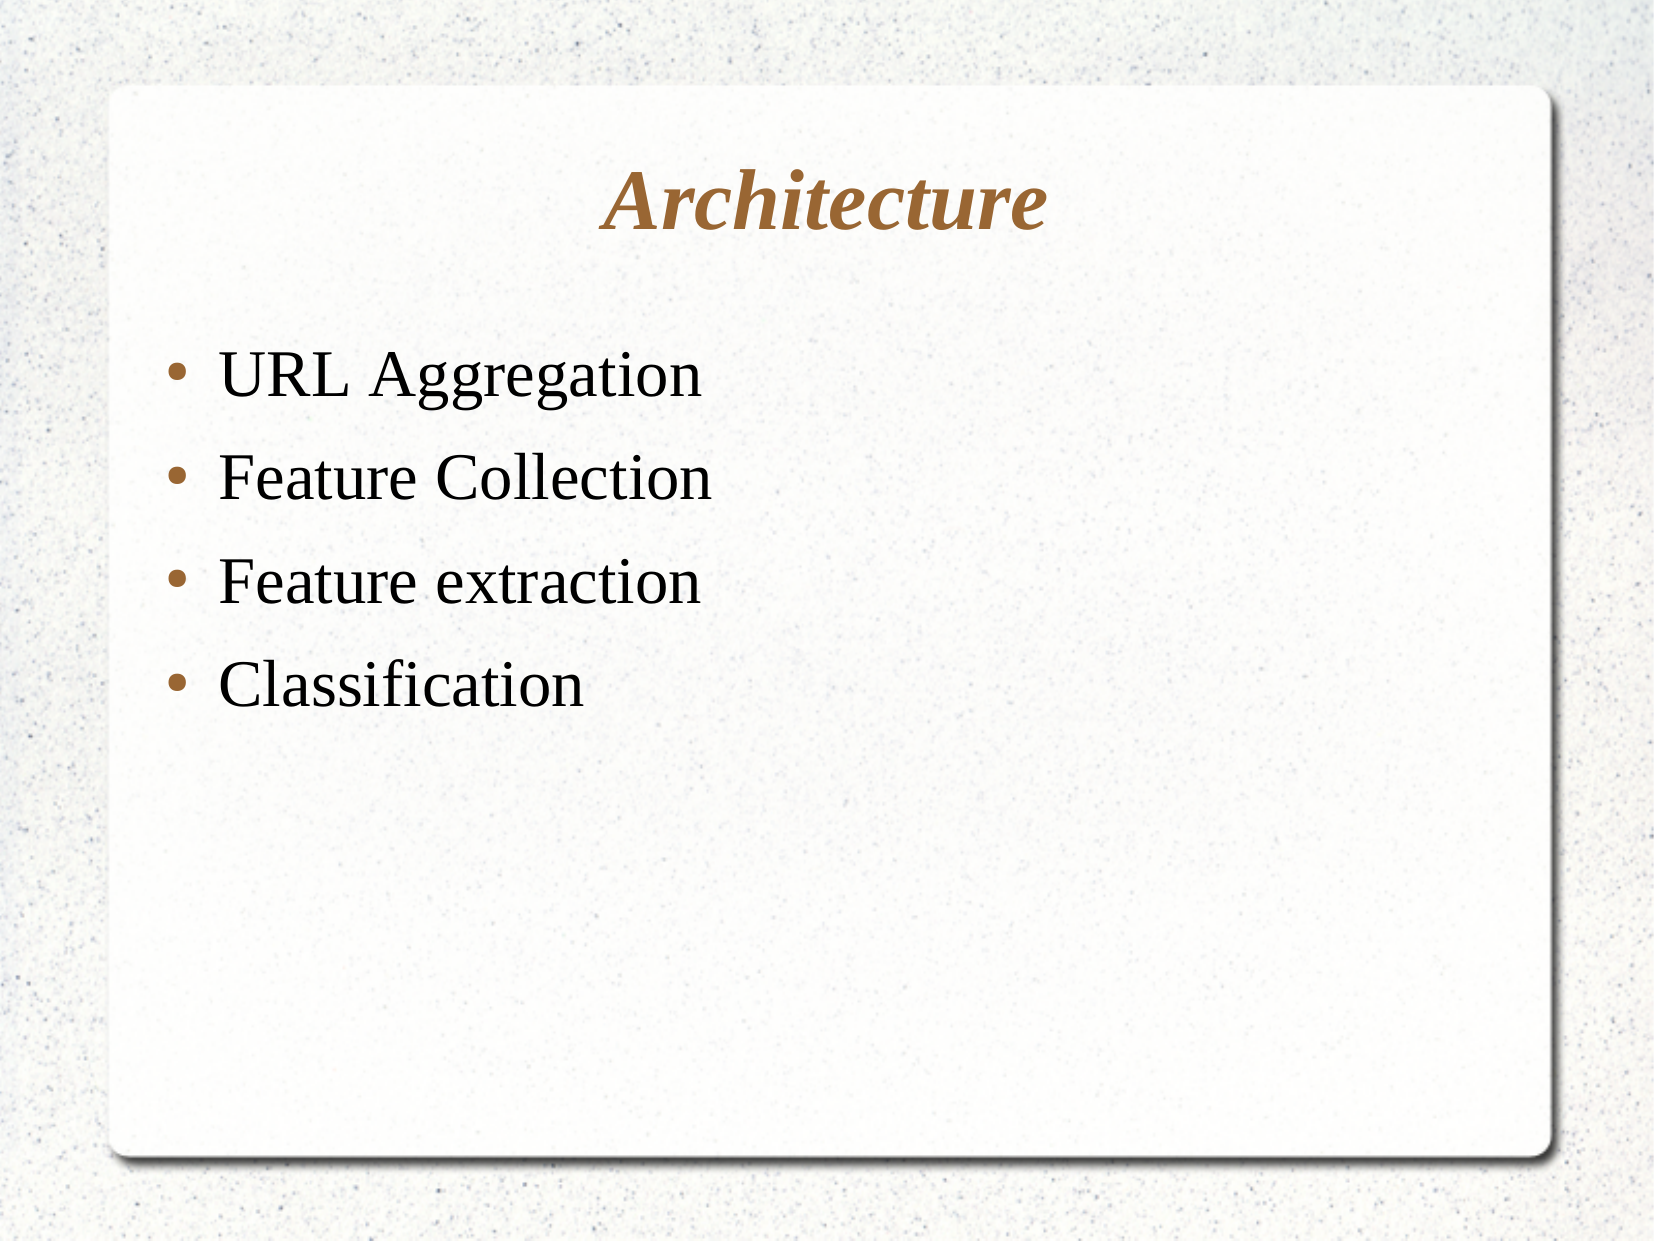

# Architecture
URL Aggregation
Feature Collection
Feature extraction
Classification